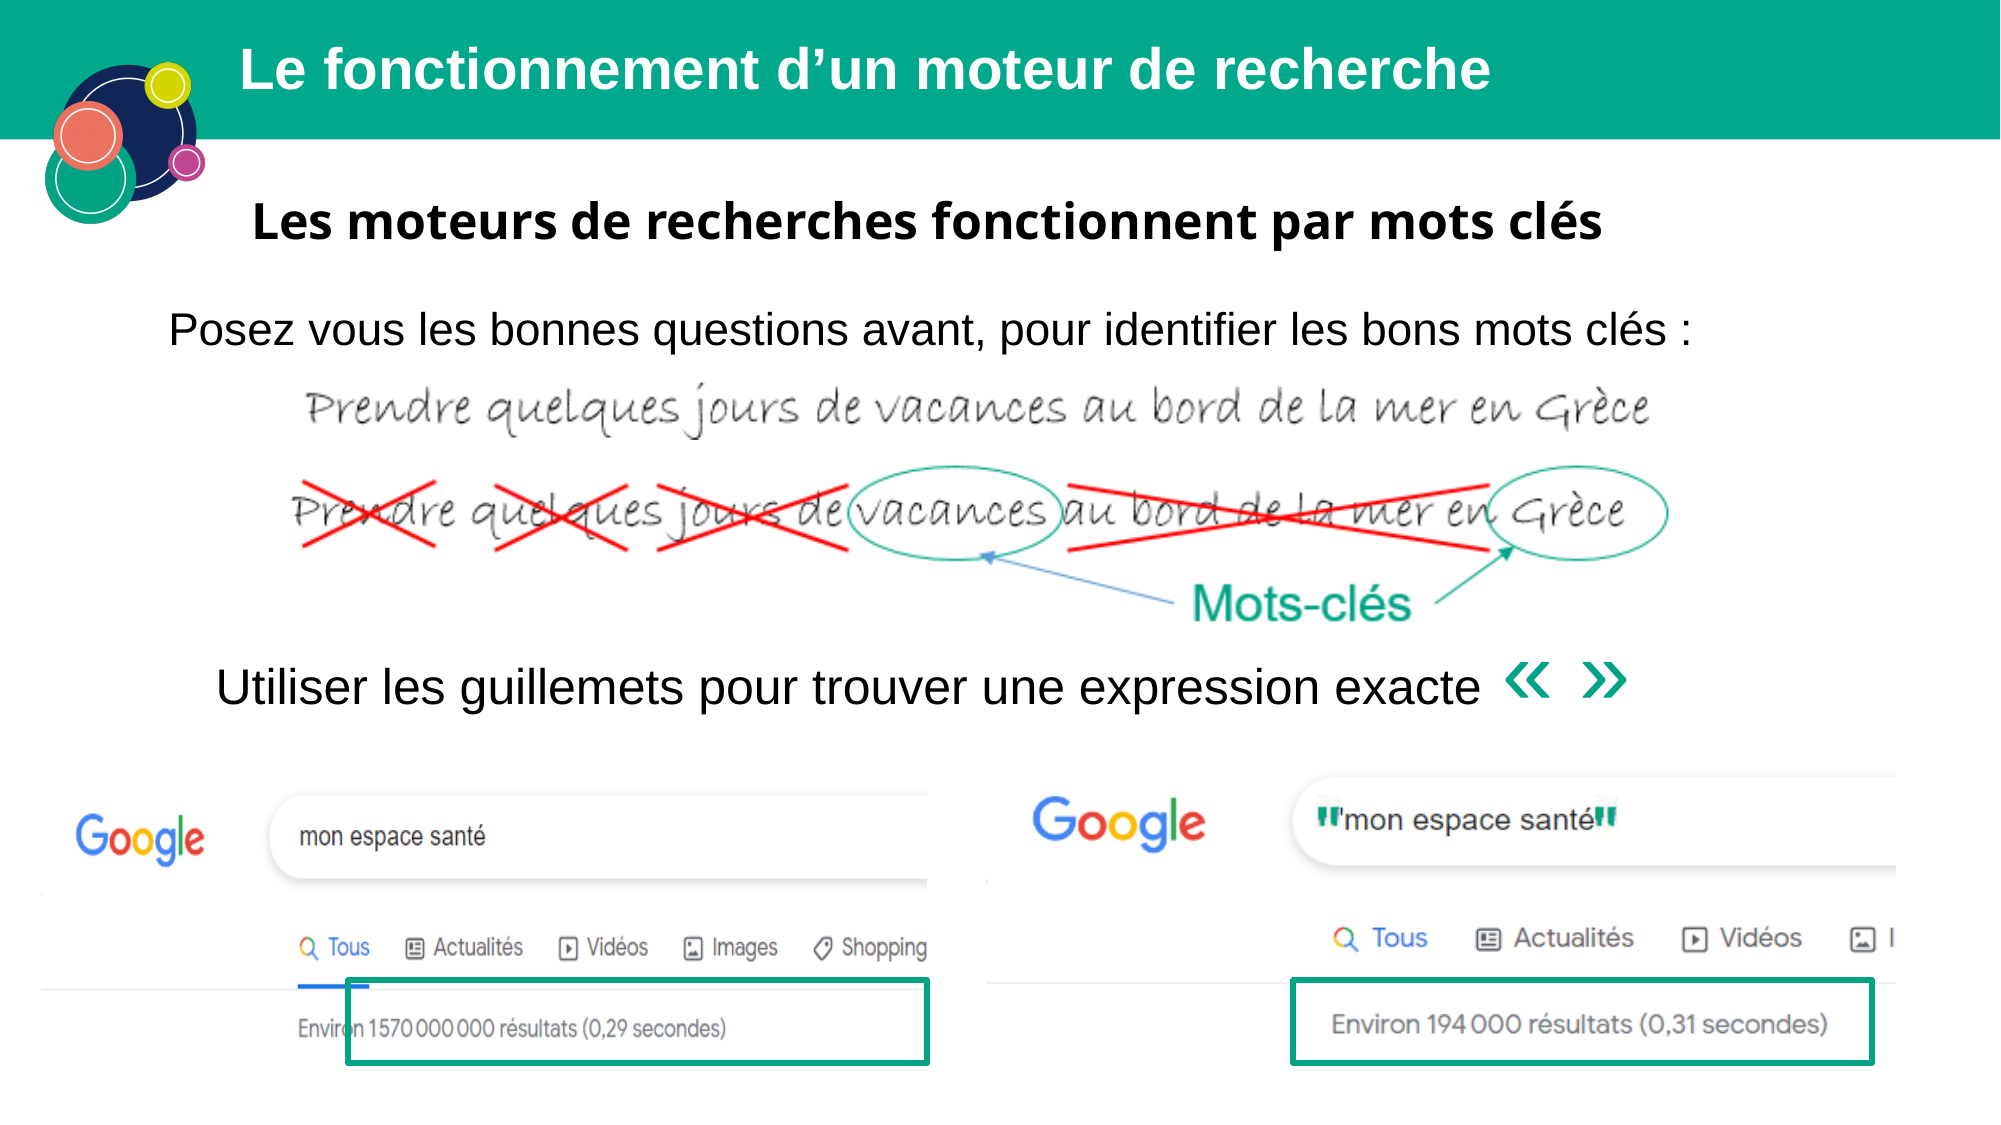

Le fonctionnement d’un moteur de recherche
Les moteurs de recherches fonctionnent par mots clés
Posez vous les bonnes questions avant, pour identifier les bons mots clés :
Utiliser les guillemets pour trouver une expression exacte « »
Possibilité de partager